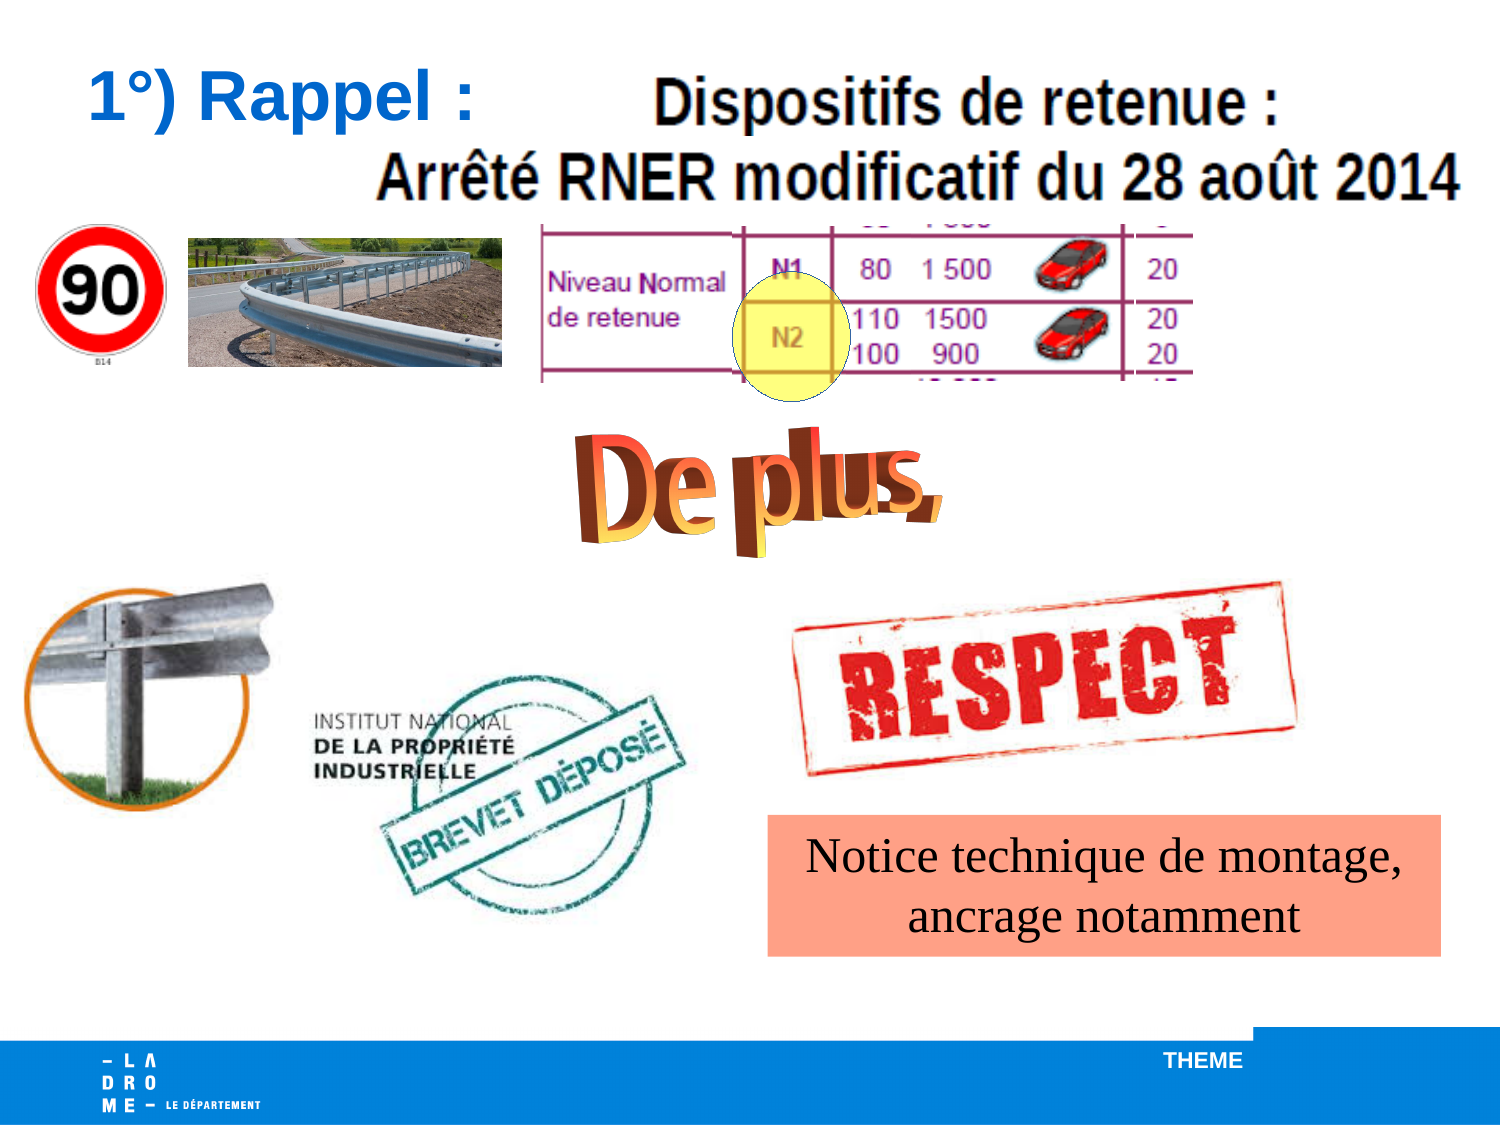

# 1°) Rappel :
De plus,
Notice technique de montage, ancrage notamment